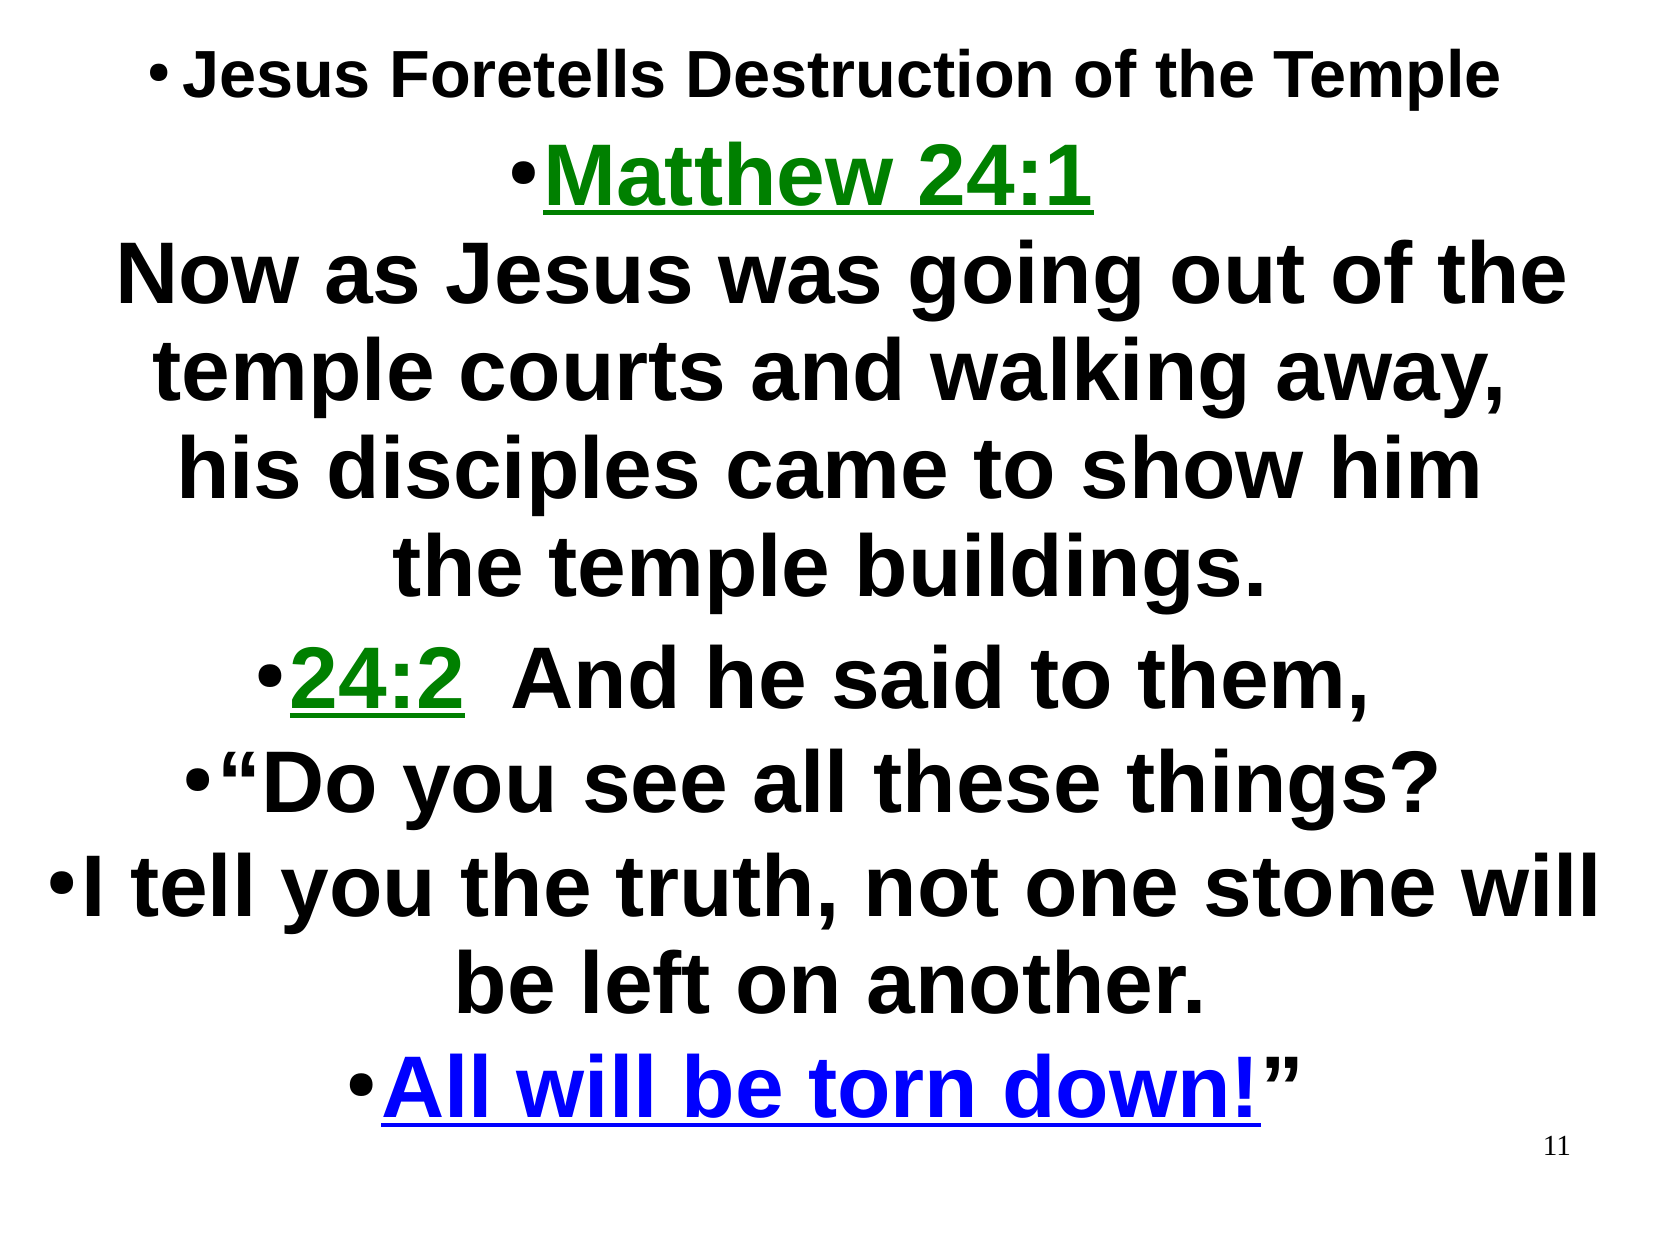

# Jesus Foretells Destruction of the Temple
Matthew 24:1 
Now as Jesus was going out of the temple courts and walking away,
his disciples came to show him
the temple buildings.
24:2  And he said to them,
“Do you see all these things?
I tell you the truth, not one stone will be left on another.
All will be torn down!”
11